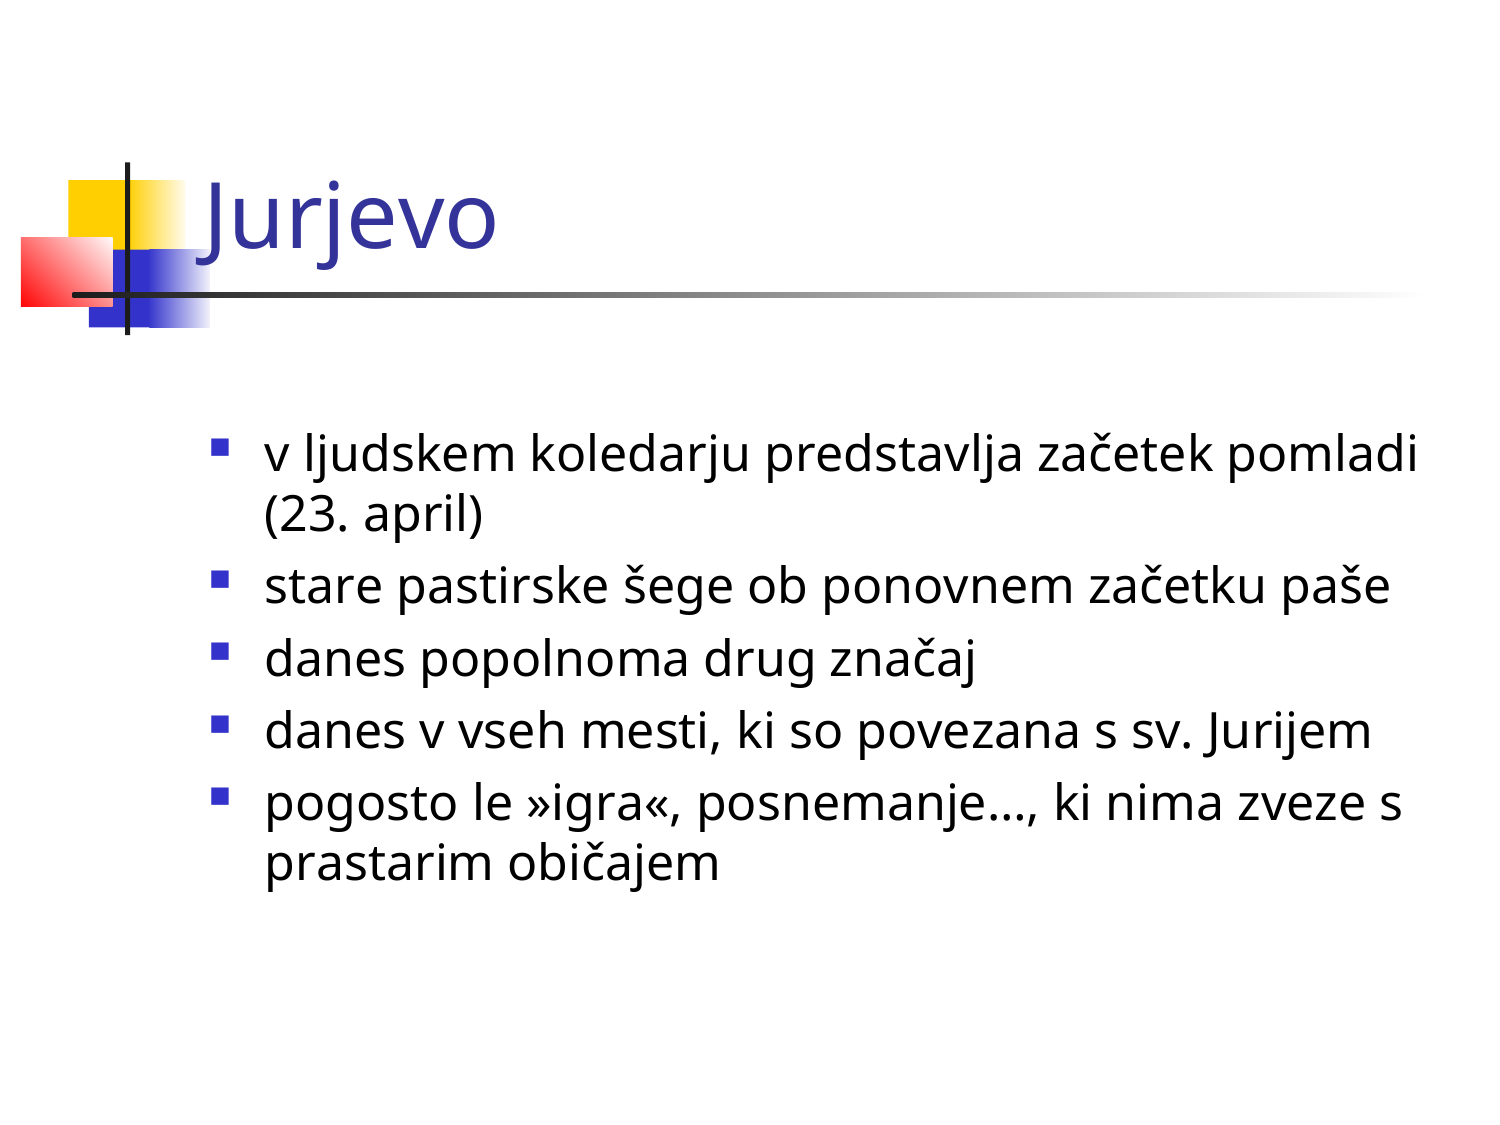

# Jurjevo
v ljudskem koledarju predstavlja začetek pomladi (23. april)
stare pastirske šege ob ponovnem začetku paše
danes popolnoma drug značaj
danes v vseh mesti, ki so povezana s sv. Jurijem
pogosto le »igra«, posnemanje…, ki nima zveze s prastarim običajem